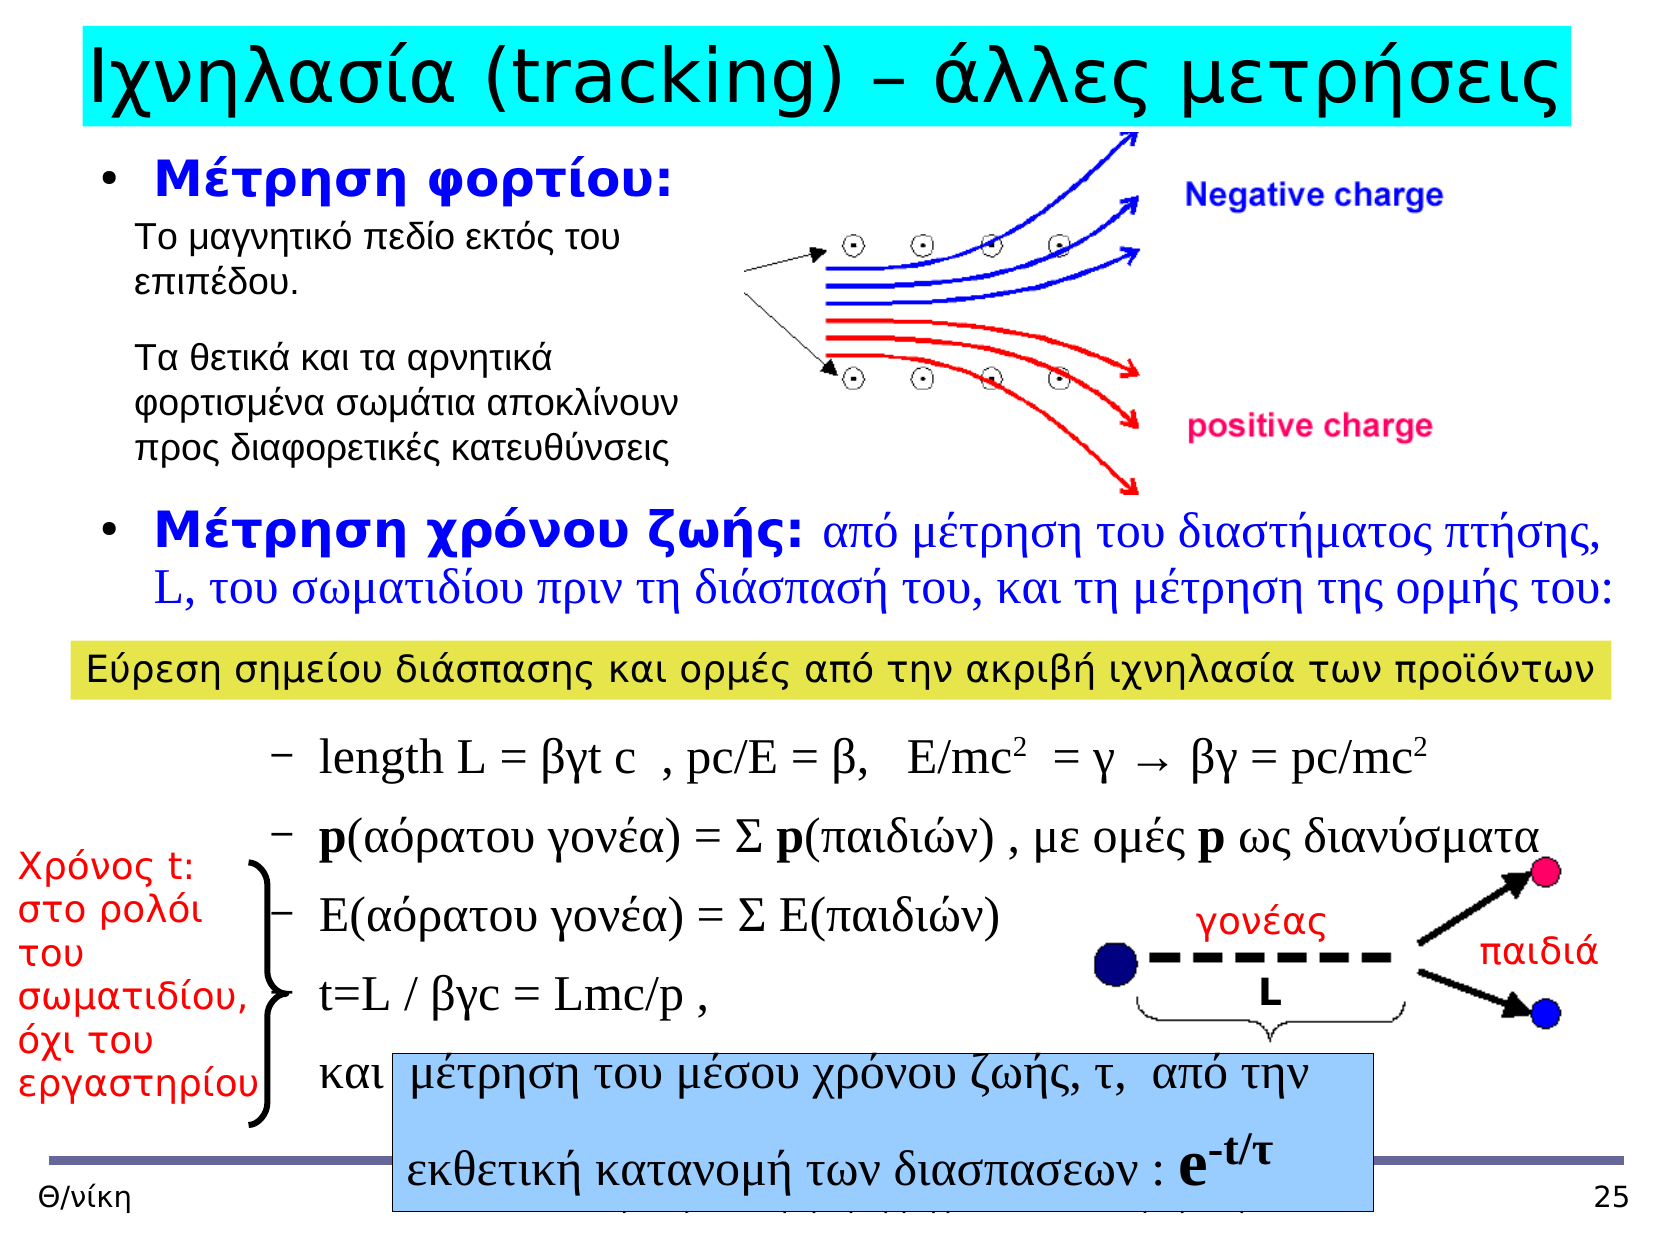

# Ιχνηλασία (tracking) – άλλες μετρήσεις
Μέτρηση φορτίου:
Μέτρηση χρόνου ζωής: από μέτρηση του διαστήματος πτήσης, L, του σωματιδίου πριν τη διάσπασή του, και τη μέτρηση της ορμής του:
length L = βγt c , pc/E = β, Ε/mc2 = γ → βγ = pc/mc2
p(αόρατου γονέα) = Σ p(παιδιών) , με ομές p ως διανύσματα
Ε(αόρατου γονέα) = Σ Ε(παιδιών)
t=L / βγc = Lmc/p ,
και μέτρηση του μέσου χρόνου ζωής, τ, από την
 εκθετική κατανομή των διασπασεων : e-t/τ
Το μαγνητικό πεδίο εκτός του επιπέδου.
Τα θετικά και τα αρνητικά φορτισμένα σωμάτια αποκλίνουν προς διαφορετικές κατευθύνσεις
Εύρεση σημείου διάσπασης και ορμές από την ακριβή ιχνηλασία των προϊόντων
Χρόνος t:
στο ρολόι
του
σωματιδίου,
όχι του
εργαστηρίου
γονέας
παιδιά
L
Θ/νίκη
Κ. Κορδάς - Μέτρηση ορμής & ταυτοποίηση σωματιδίων
25